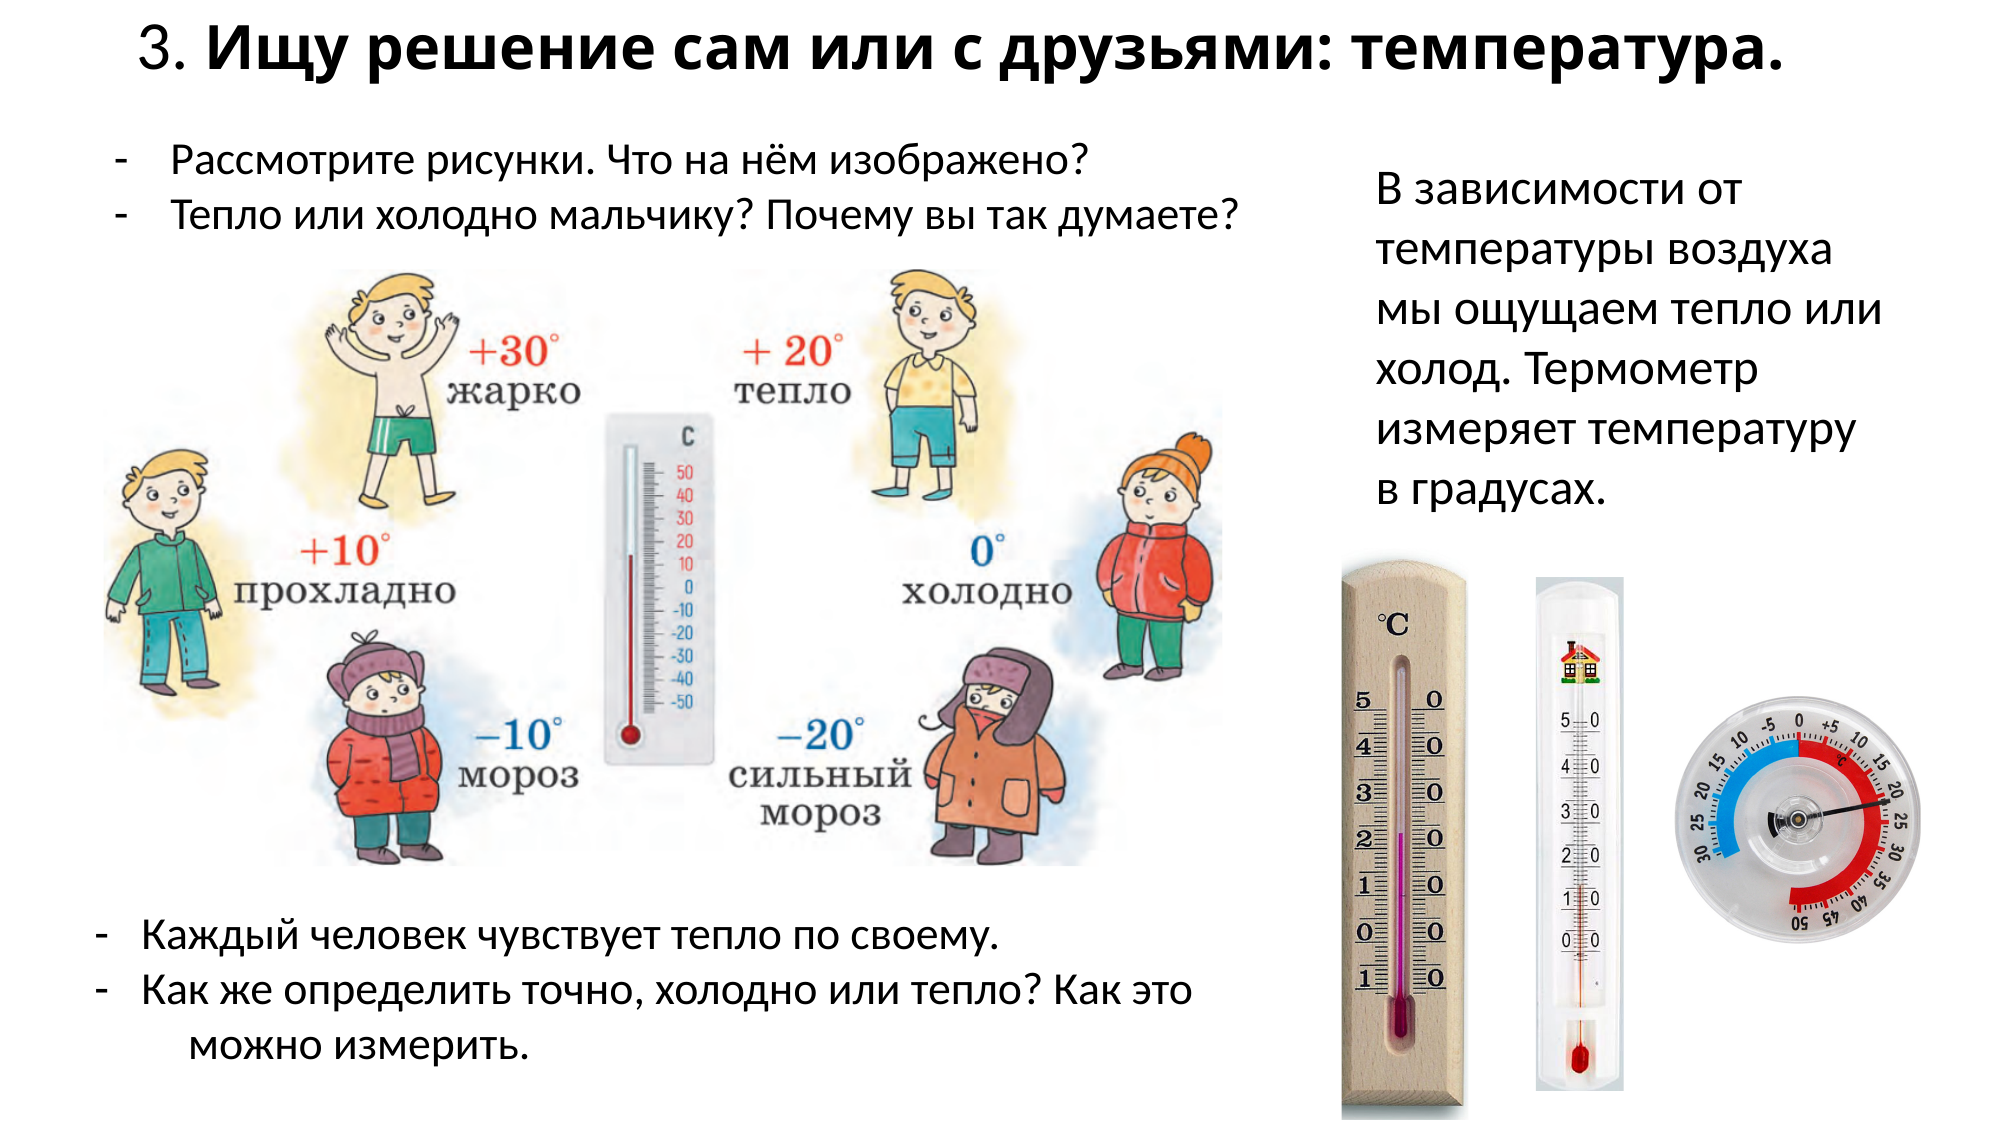

3. Ищу решение сам или с друзьями: температура.
Рассмотрите рисунки. Что на нём изображено?
Тепло или холодно мальчику? Почему вы так думаете?
В зависимости от температуры воздуха мы ощущаем тепло или холод. Термометр измеряет температуру в градусах.
Каждый человек чувствует тепло по своему.
Как же определить точно, холодно или тепло? Как это можно измерить.